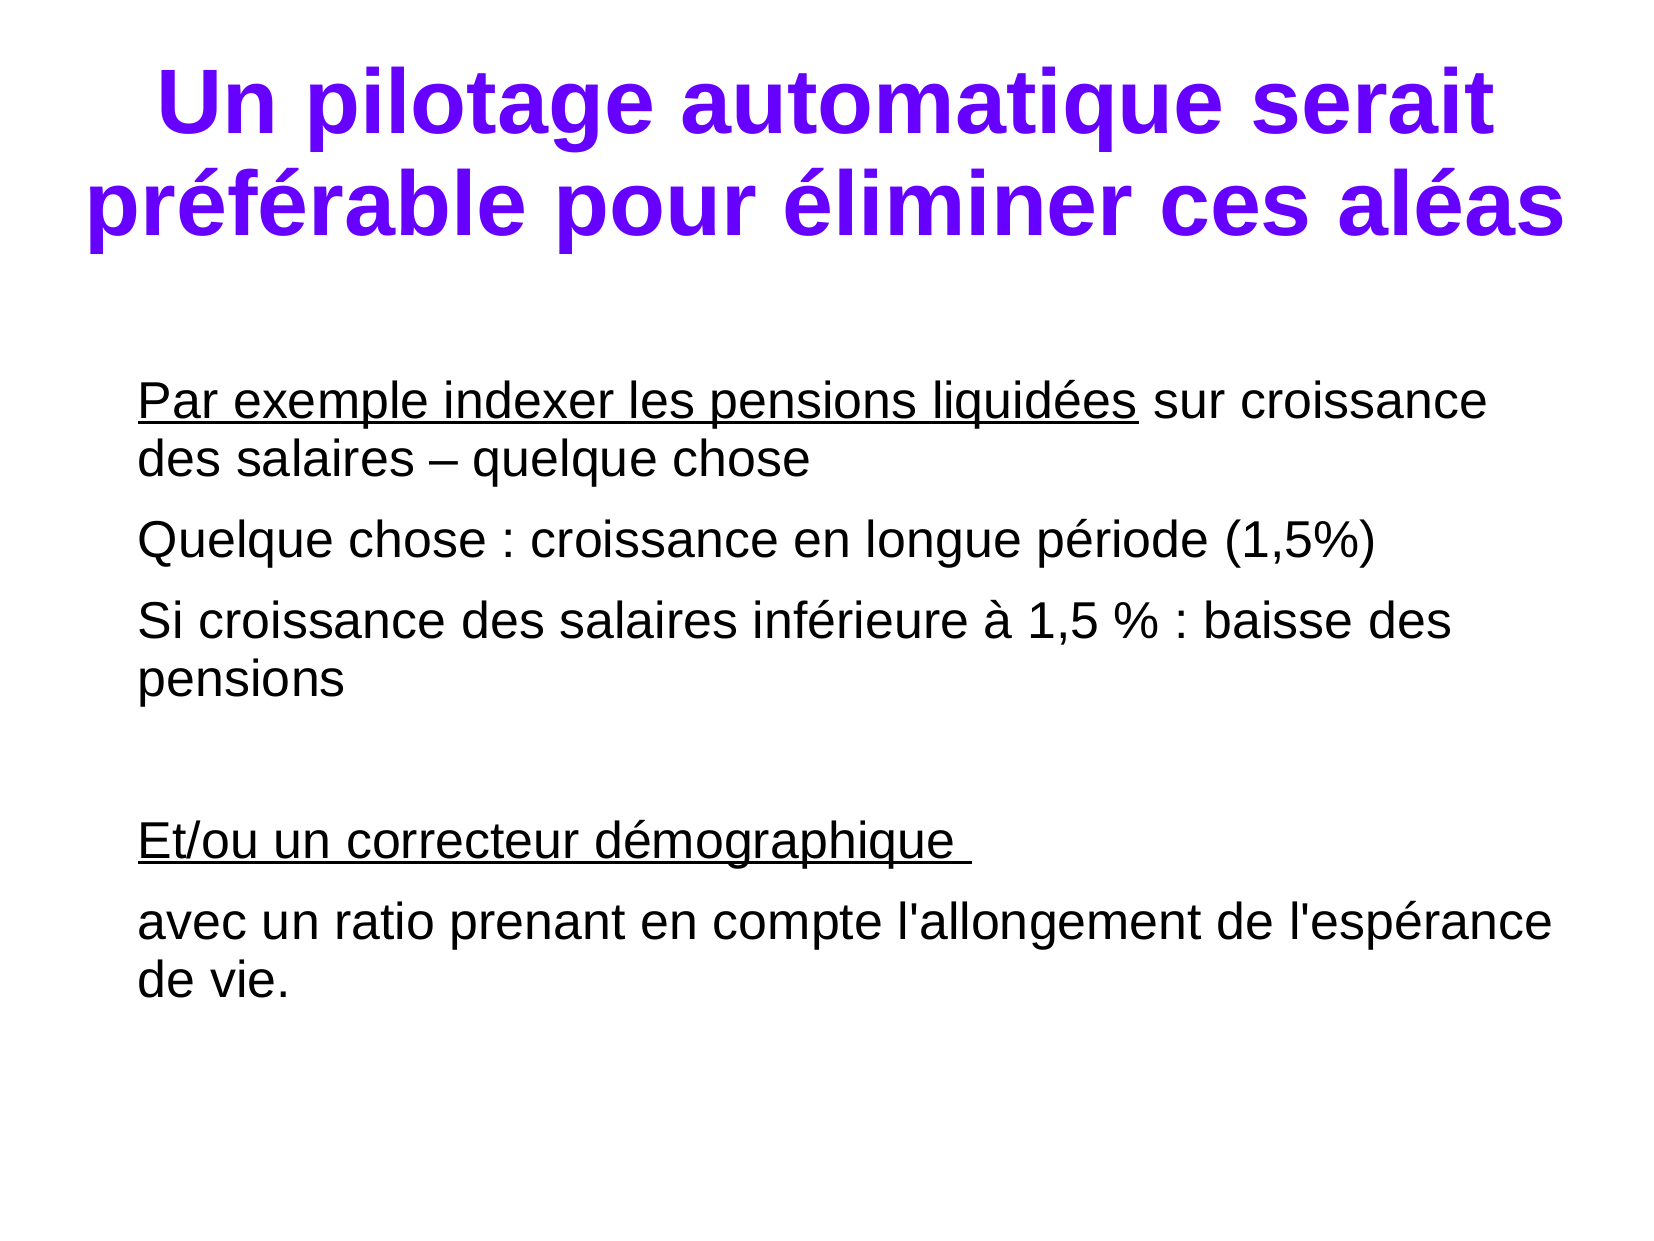

# Un pilotage automatique serait préférable pour éliminer ces aléas
Par exemple indexer les pensions liquidées sur croissance des salaires – quelque chose
Quelque chose : croissance en longue période (1,5%)
Si croissance des salaires inférieure à 1,5 % : baisse des pensions
Et/ou un correcteur démographique
avec un ratio prenant en compte l'allongement de l'espérance de vie.